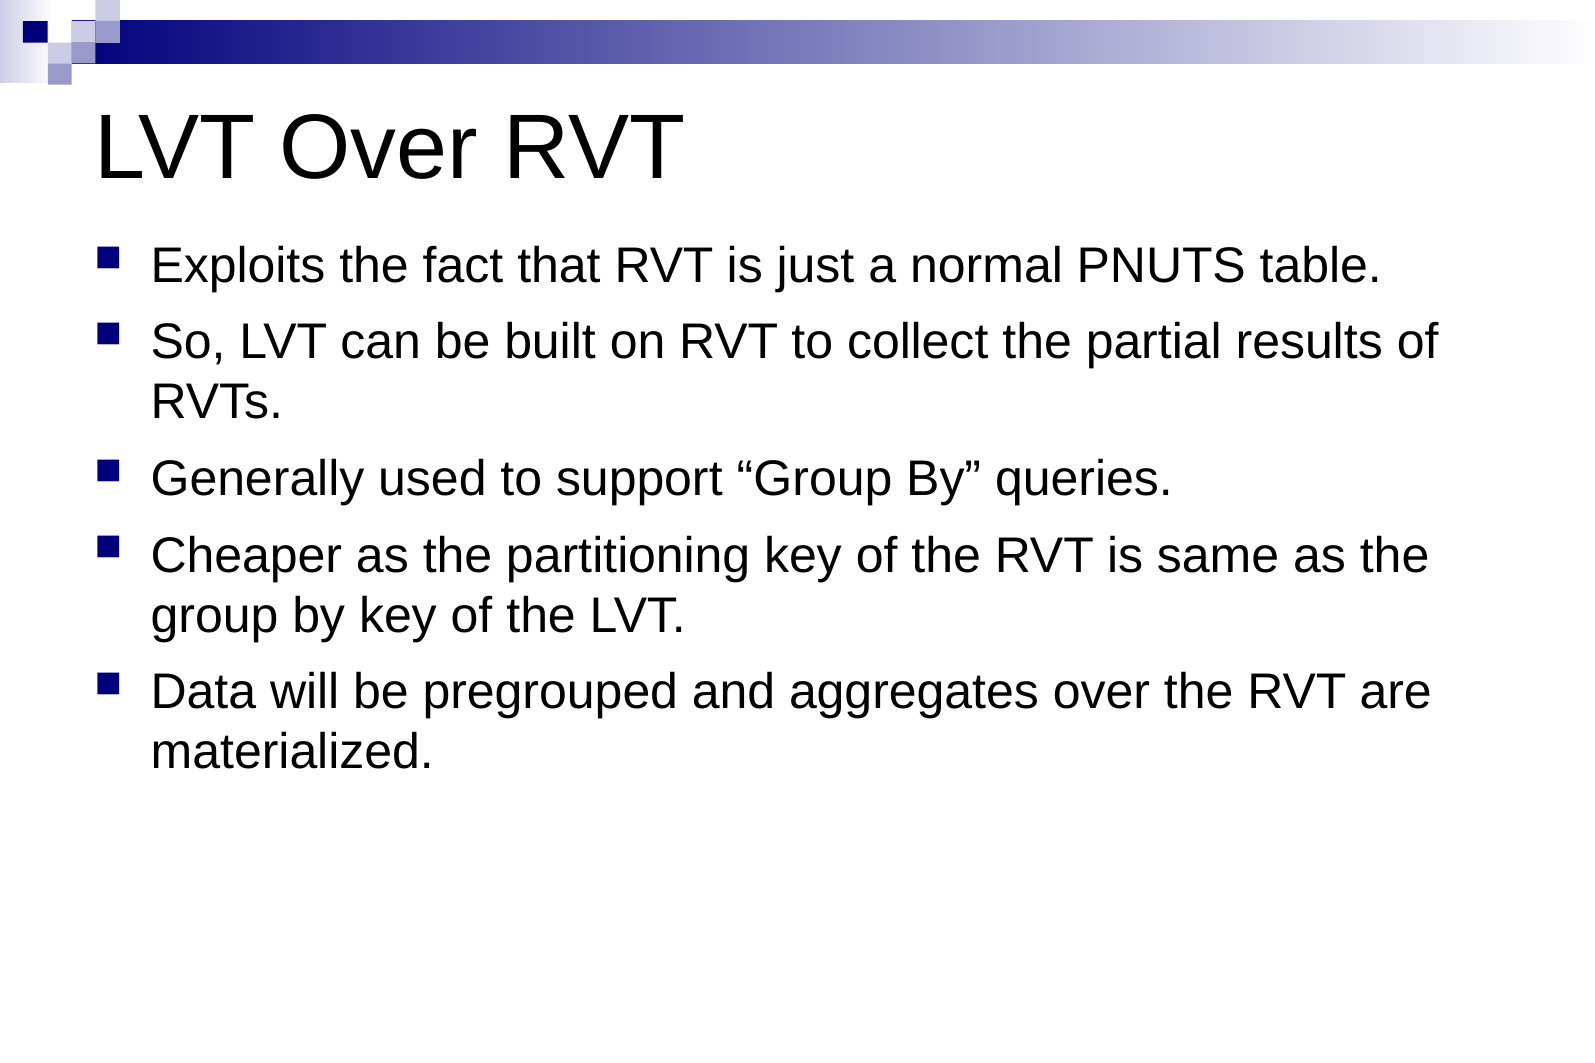

# LVT Over RVT
Exploits the fact that RVT is just a normal PNUTS table.
So, LVT can be built on RVT to collect the partial results of RVTs.
Generally used to support “Group By” queries.
Cheaper as the partitioning key of the RVT is same as the group by key of the LVT.
Data will be pregrouped and aggregates over the RVT are materialized.